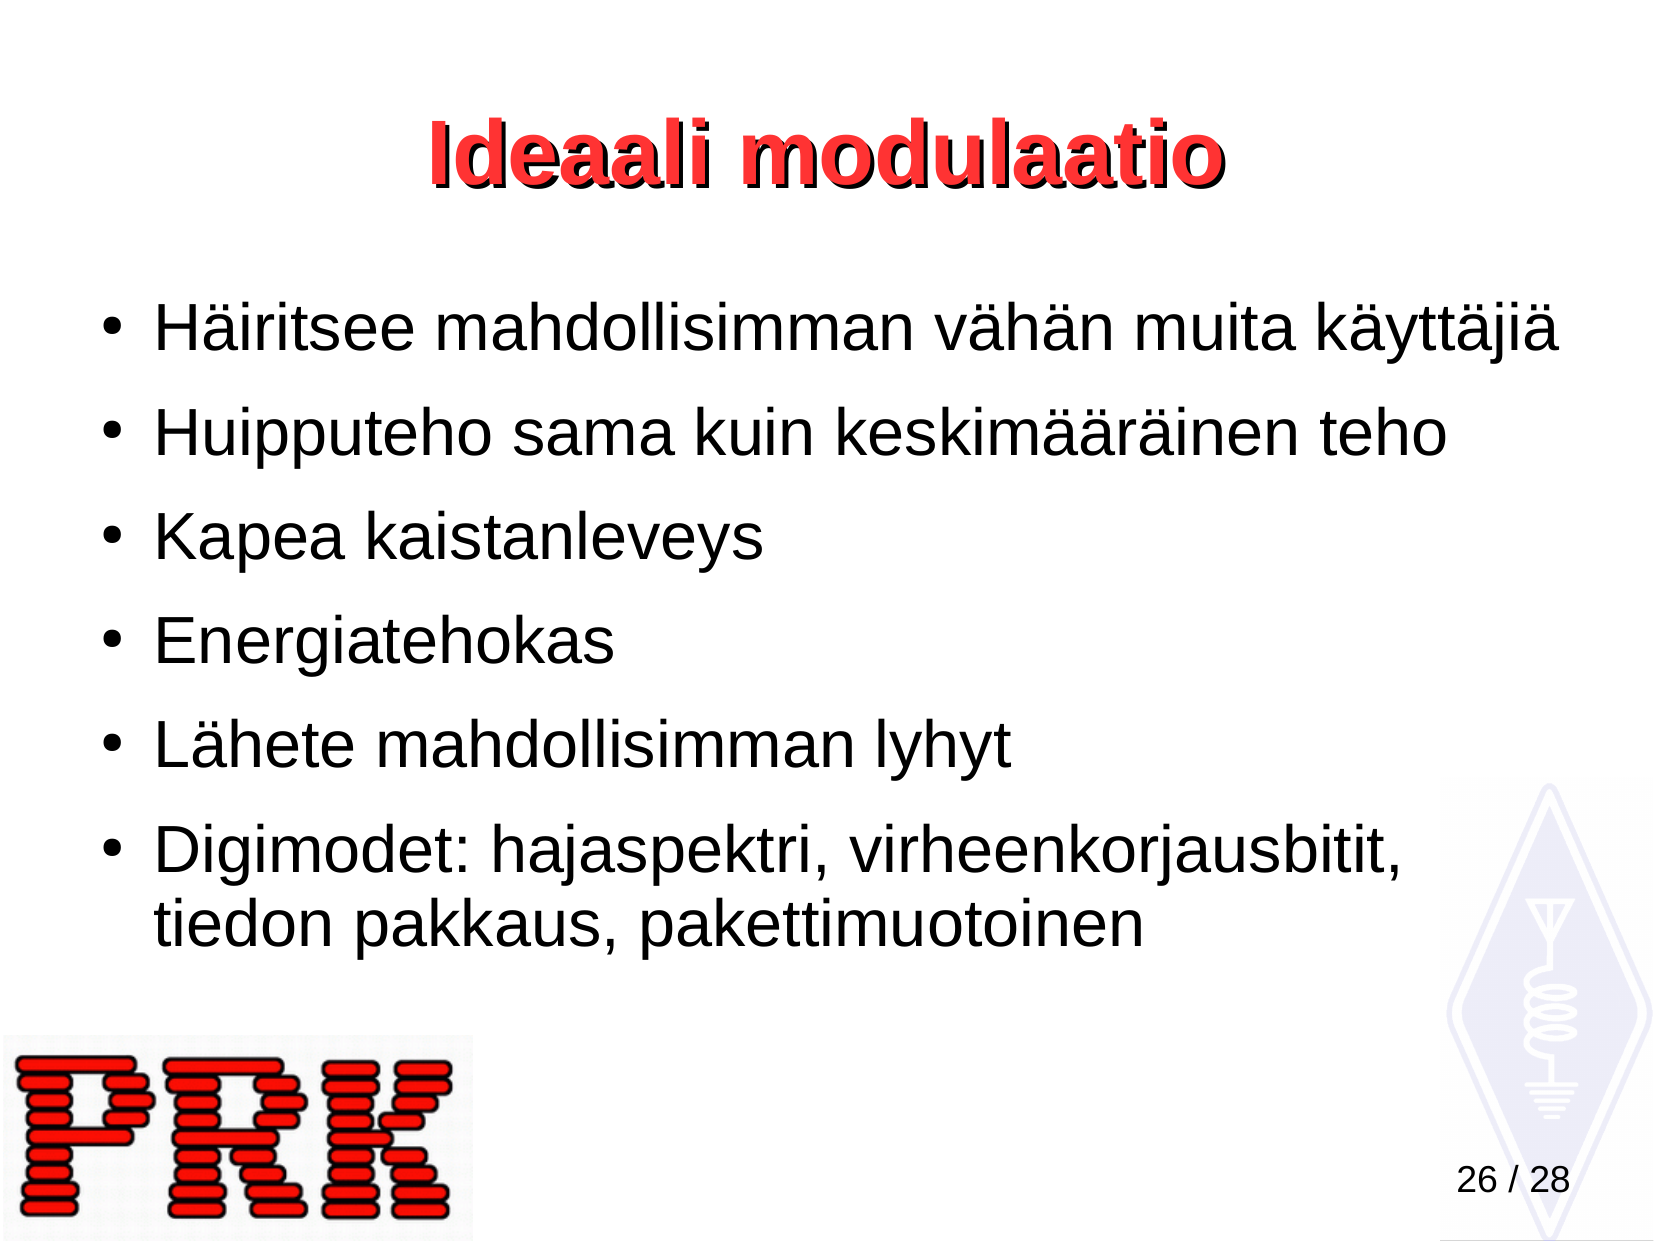

# Ideaali modulaatio
Häiritsee mahdollisimman vähän muita käyttäjiä
Huipputeho sama kuin keskimääräinen teho
Kapea kaistanleveys
Energiatehokas
Lähete mahdollisimman lyhyt
Digimodet: hajaspektri, virheenkorjausbitit, tiedon pakkaus, pakettimuotoinen
26